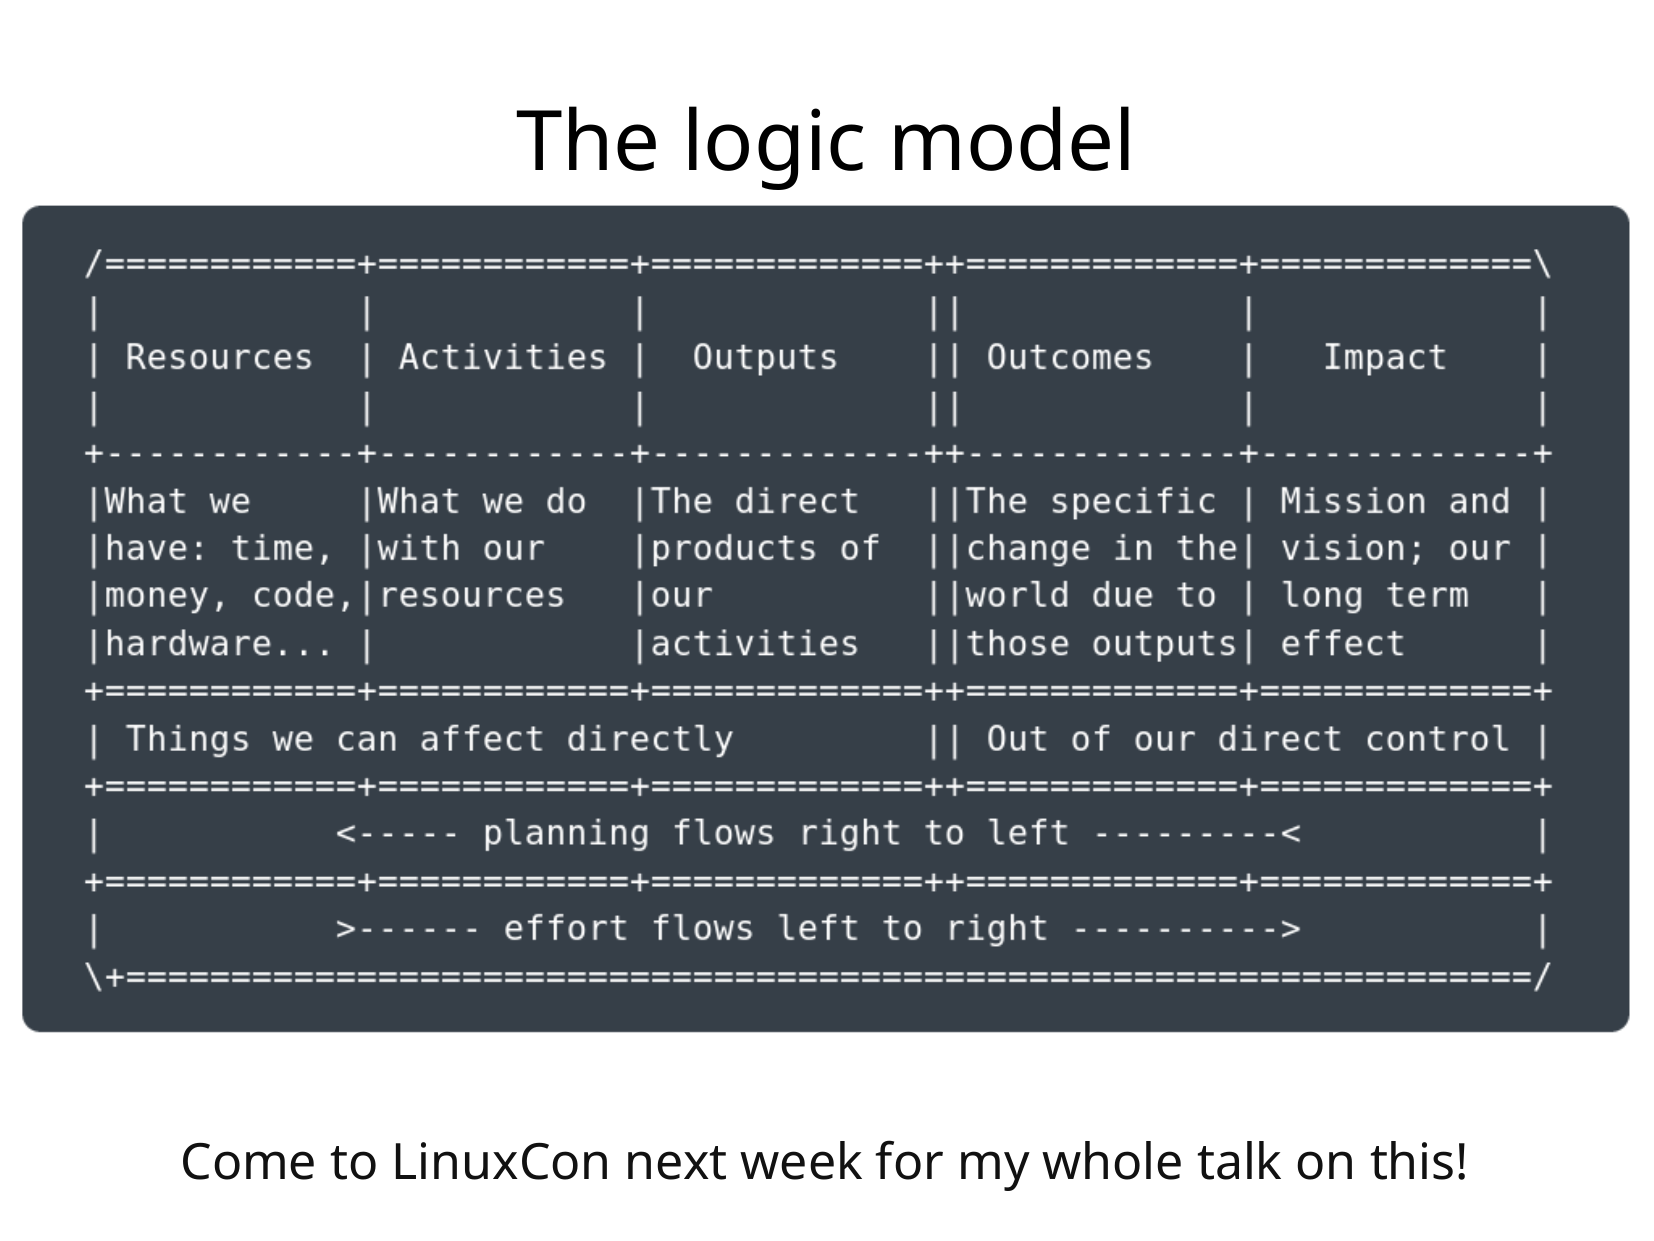

The logic model
# How can we use this?
Come to LinuxCon next week for my whole talk on this!